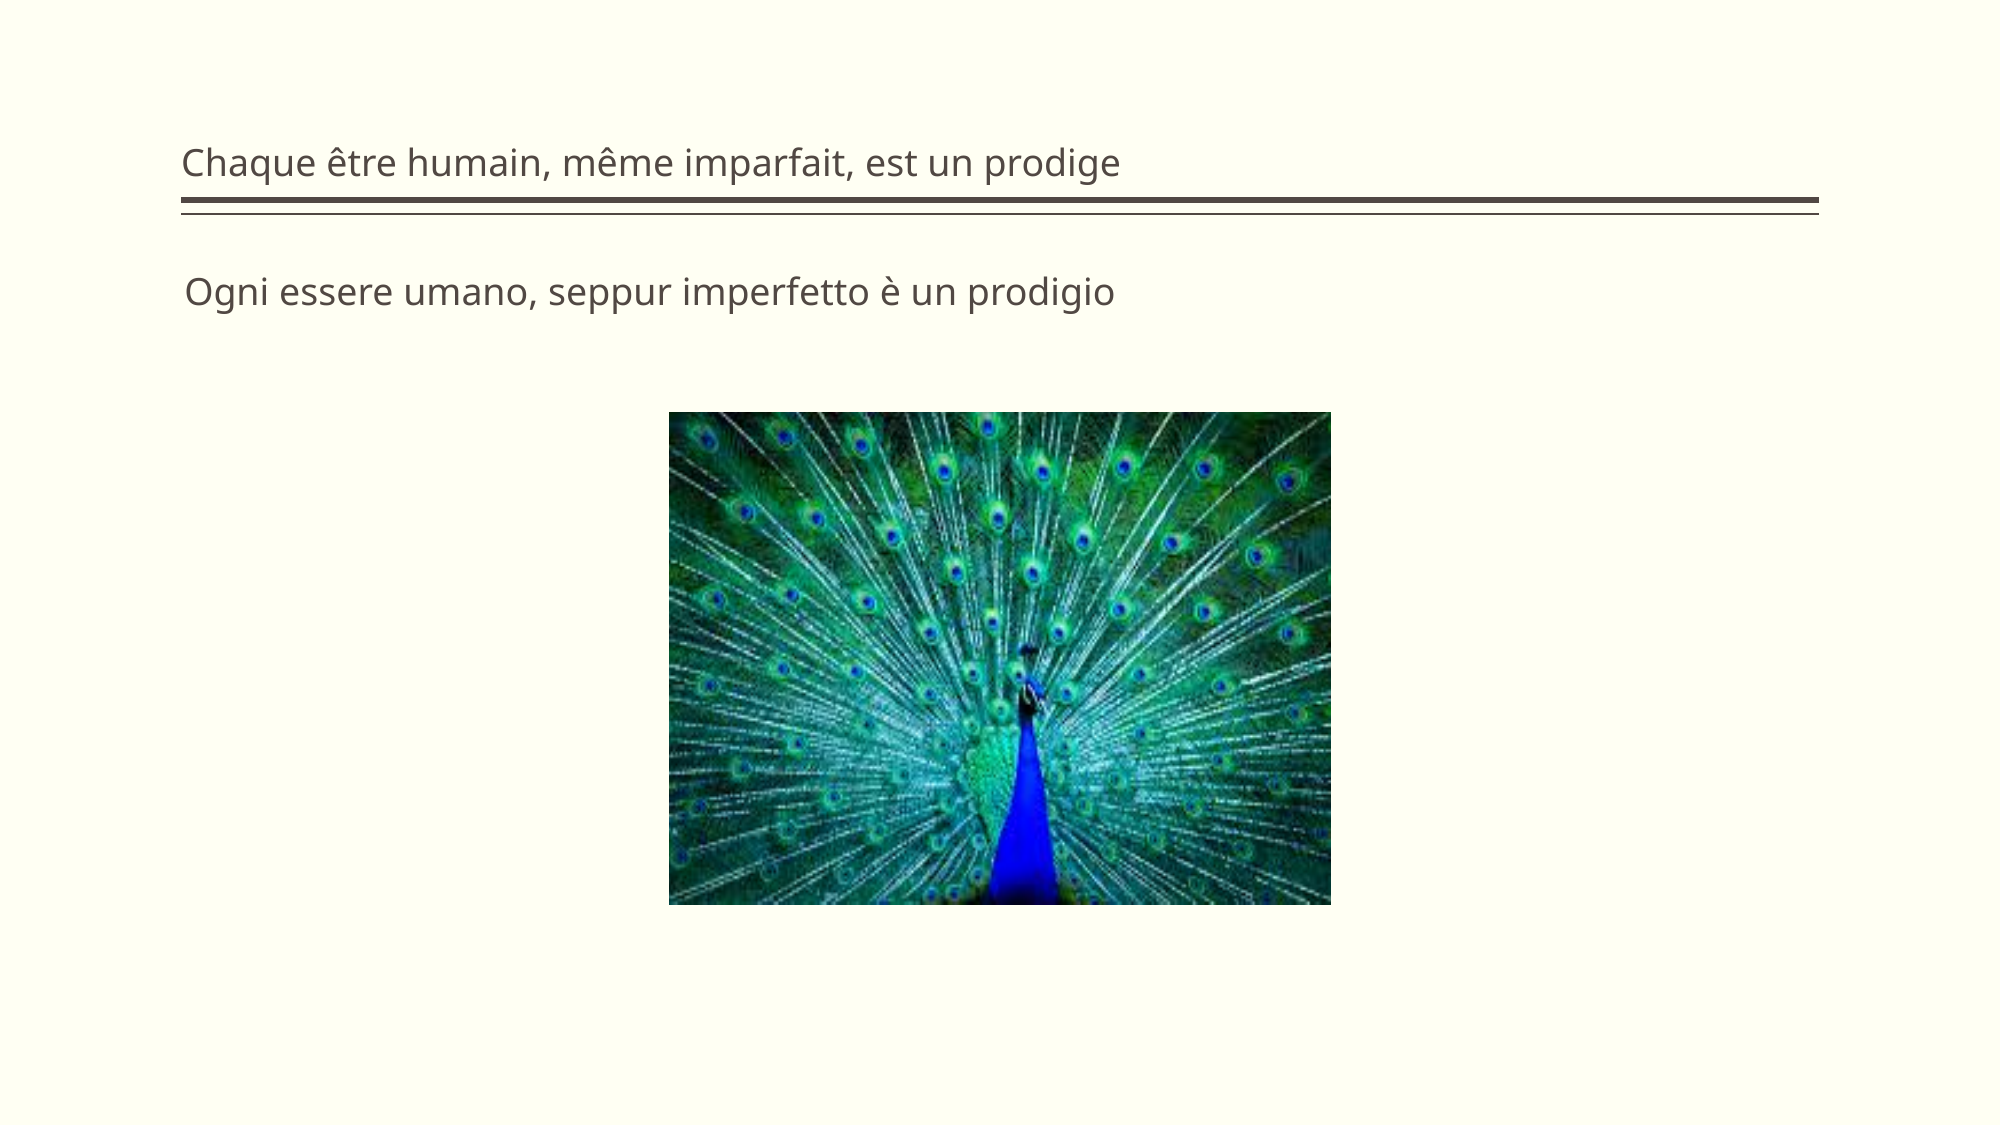

# Chaque être humain, même imparfait, est un prodige
Ogni essere umano, seppur imperfetto è un prodigio